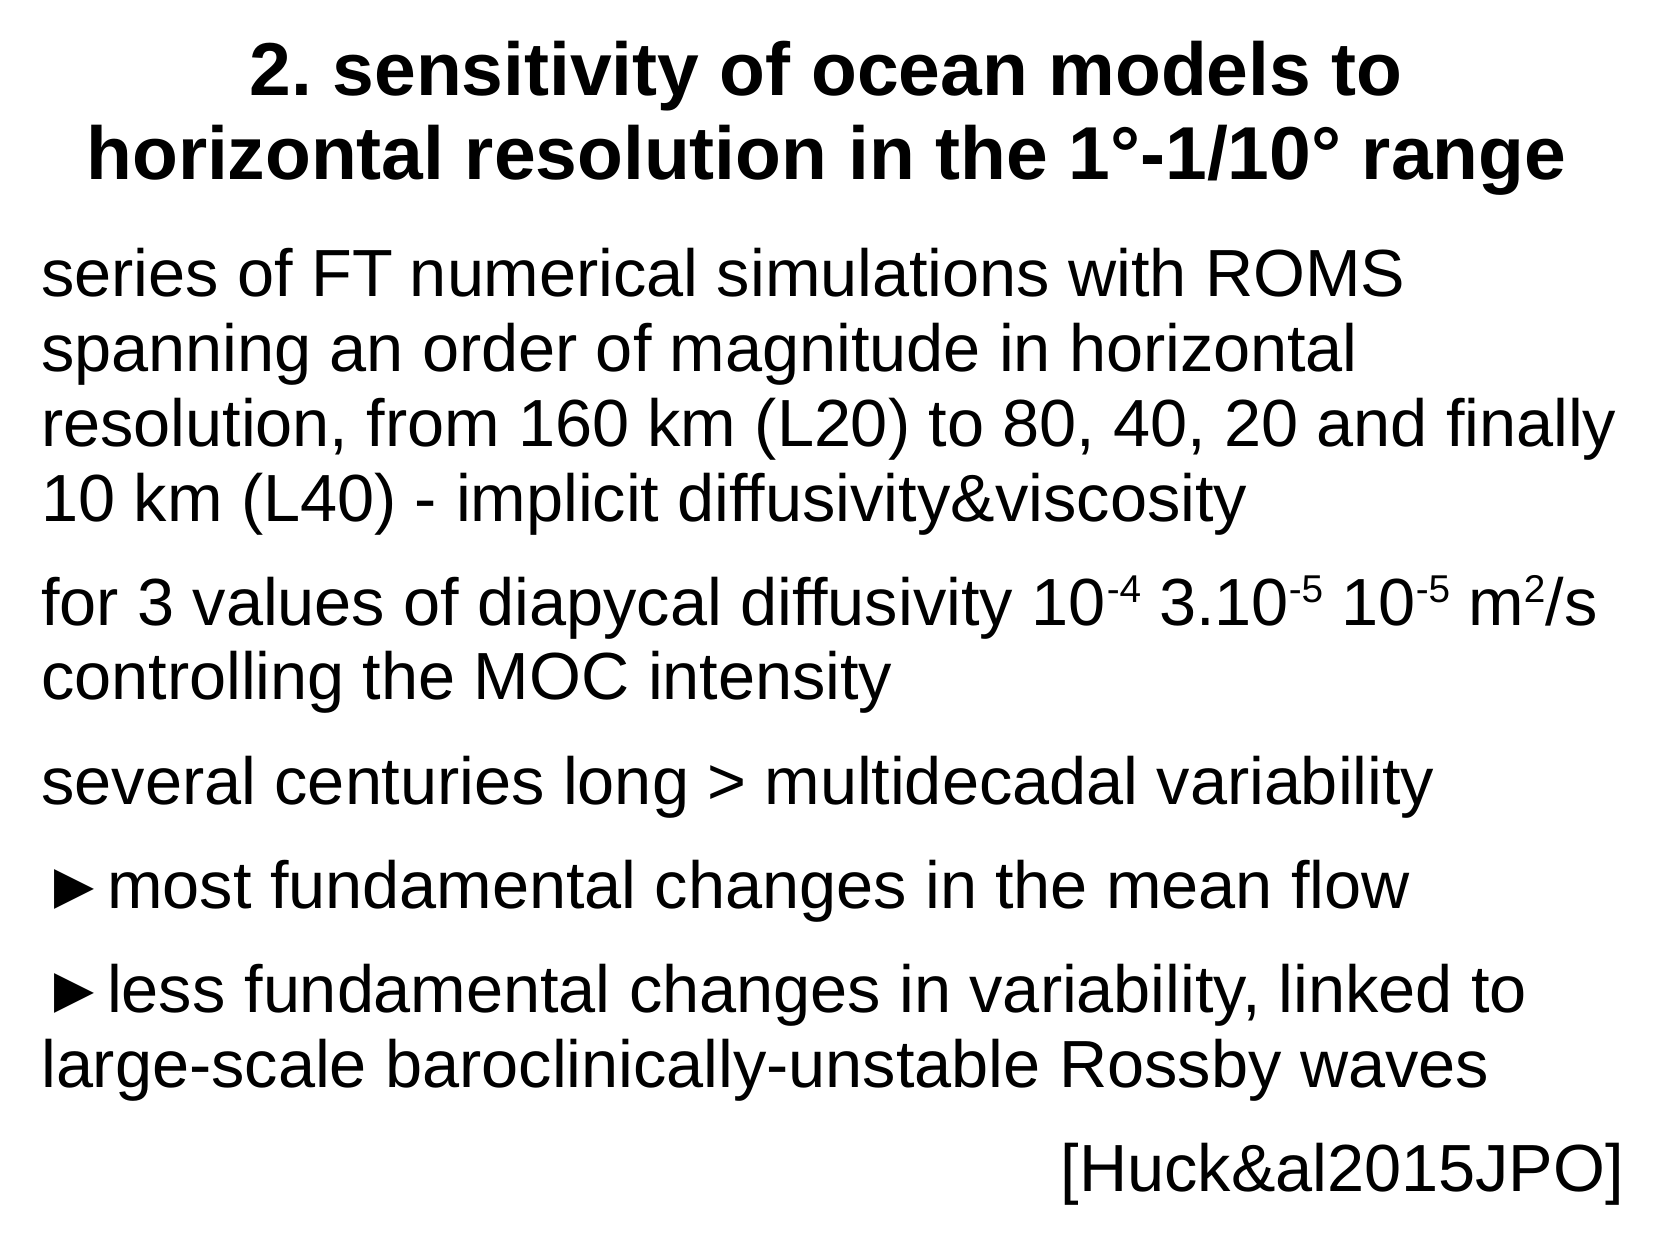

# 2. sensitivity of ocean models to horizontal resolution in the 1°-1/10° range
series of FT numerical simulations with ROMS spanning an order of magnitude in horizontal resolution, from 160 km (L20) to 80, 40, 20 and finally 10 km (L40) - implicit diffusivity&viscosity
for 3 values of diapycal diffusivity 10-4 3.10-5 10-5 m2/s controlling the MOC intensity
several centuries long > multidecadal variability
►most fundamental changes in the mean flow
►less fundamental changes in variability, linked to large-scale baroclinically-unstable Rossby waves
 [Huck&al2015JPO]